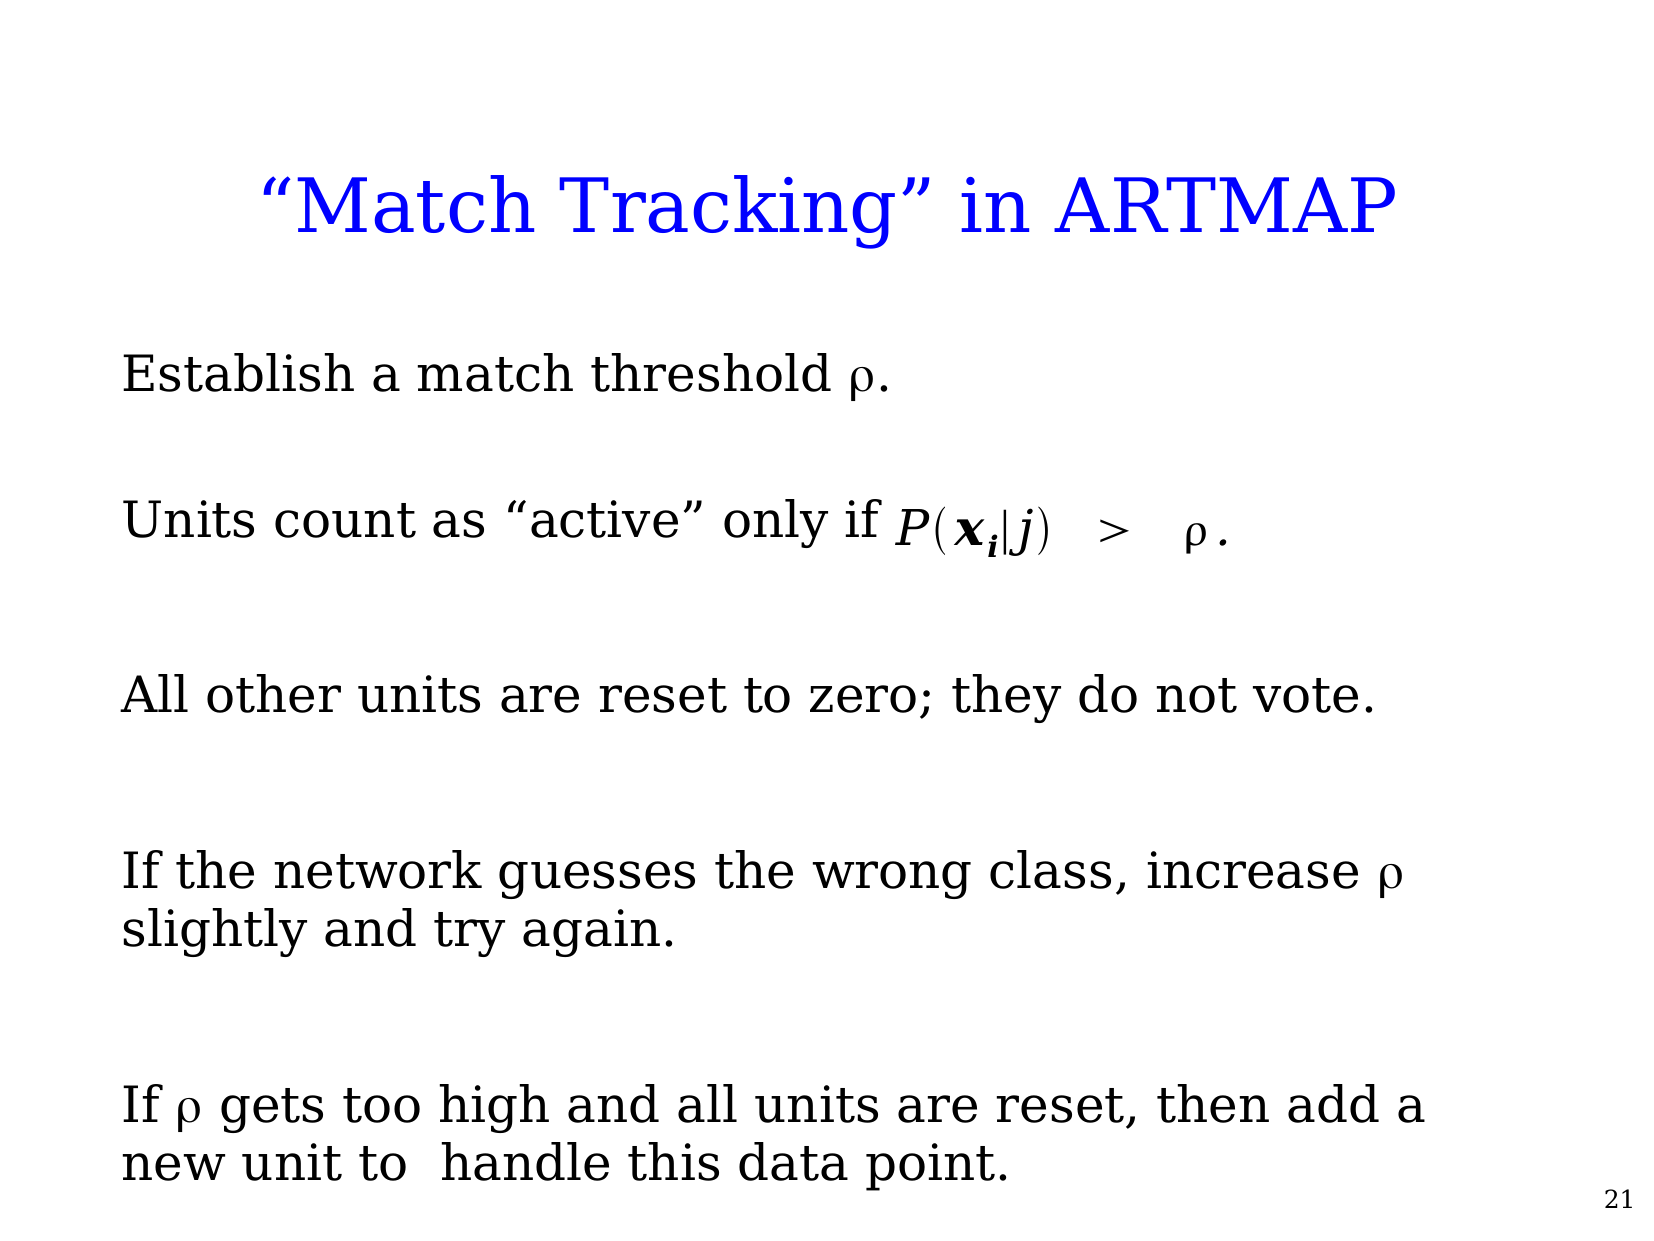

# “Match Tracking” in ARTMAP
Establish a match threshold r.
Units count as “active” only if
All other units are reset to zero; they do not vote.
If the network guesses the wrong class, increase r slightly and try again.
If r gets too high and all units are reset, then add a new unit to handle this data point.